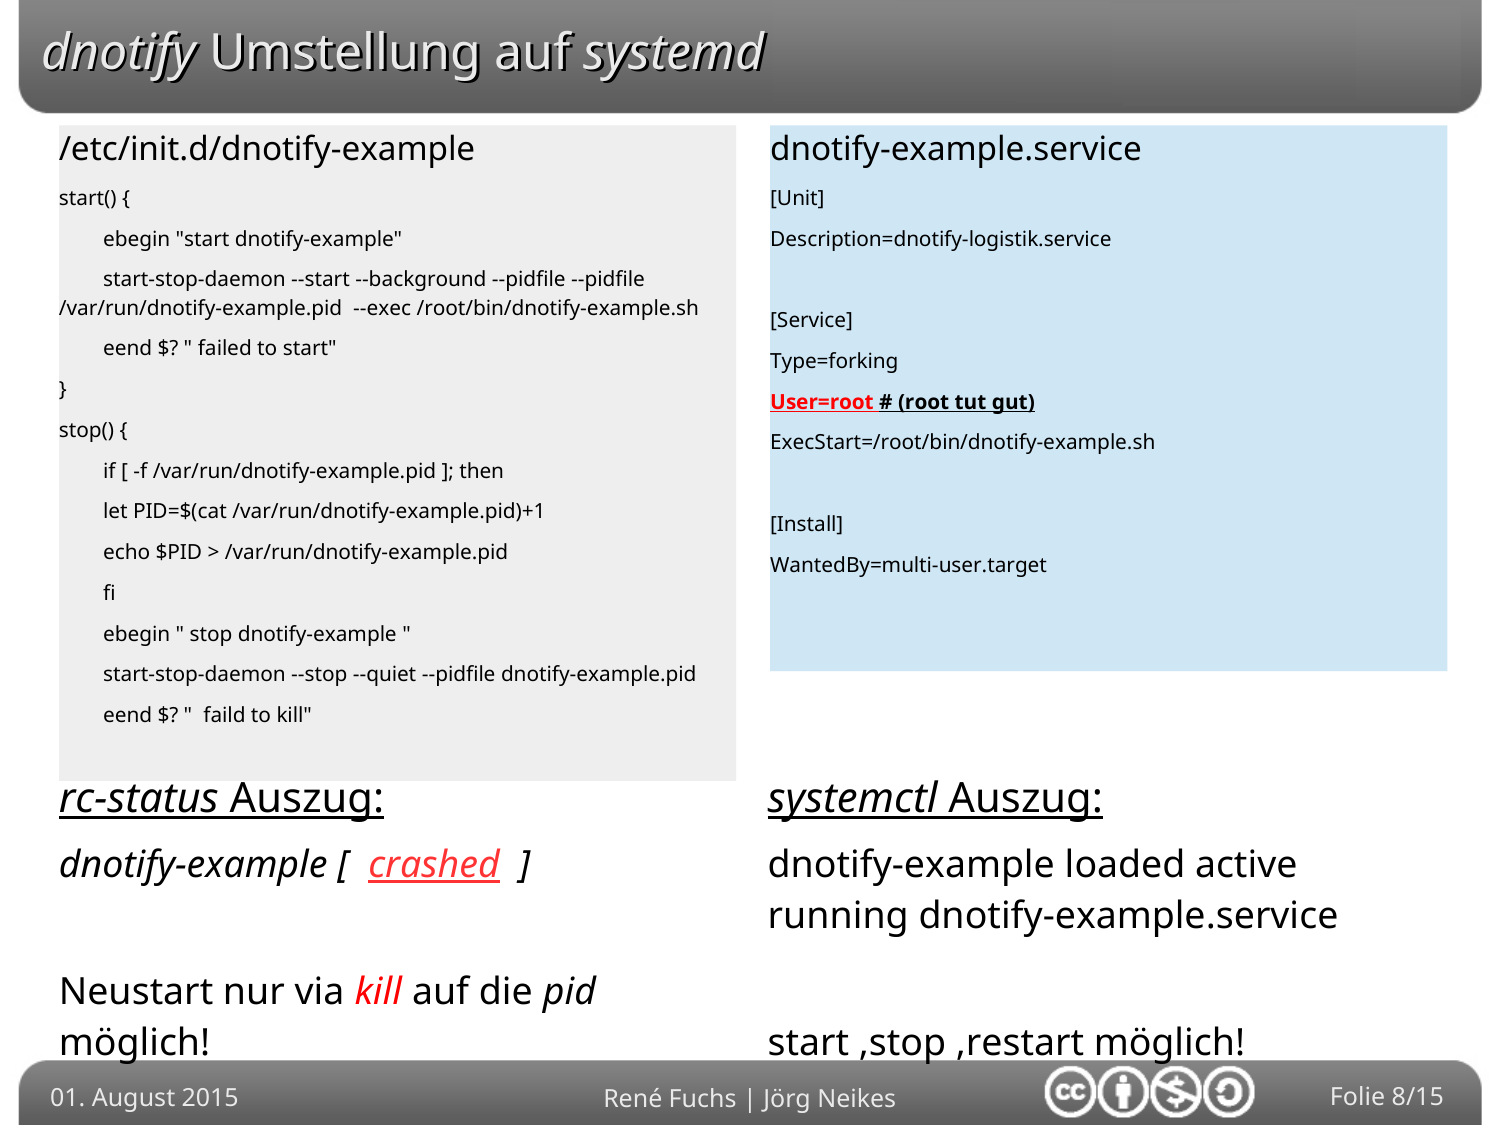

# dnotify Umstellung auf systemd
/etc/init.d/dnotify-example
start() {
 ebegin "start dnotify-example"
 start-stop-daemon --start --background --pidfile --pidfile /var/run/dnotify-example.pid --exec /root/bin/dnotify-example.sh
 eend $? " failed to start"
}
stop() {
 if [ -f /var/run/dnotify-example.pid ]; then
 let PID=$(cat /var/run/dnotify-example.pid)+1
 echo $PID > /var/run/dnotify-example.pid
 fi
 ebegin " stop dnotify-example "
 start-stop-daemon --stop --quiet --pidfile dnotify-example.pid
 eend $? " faild to kill"
dnotify-example.service
[Unit]
Description=dnotify-logistik.service
[Service]
Type=forking
User=root # (root tut gut)
ExecStart=/root/bin/dnotify-example.sh
[Install]
WantedBy=multi-user.target
rc-status Auszug:
dnotify-example [ crashed ]
Neustart nur via kill auf die pid möglich!
systemctl Auszug:
dnotify-example loaded active running dnotify-example.service
start ,stop ,restart möglich!
8
01. August 2015
René Fuchs | Jörg Neikes